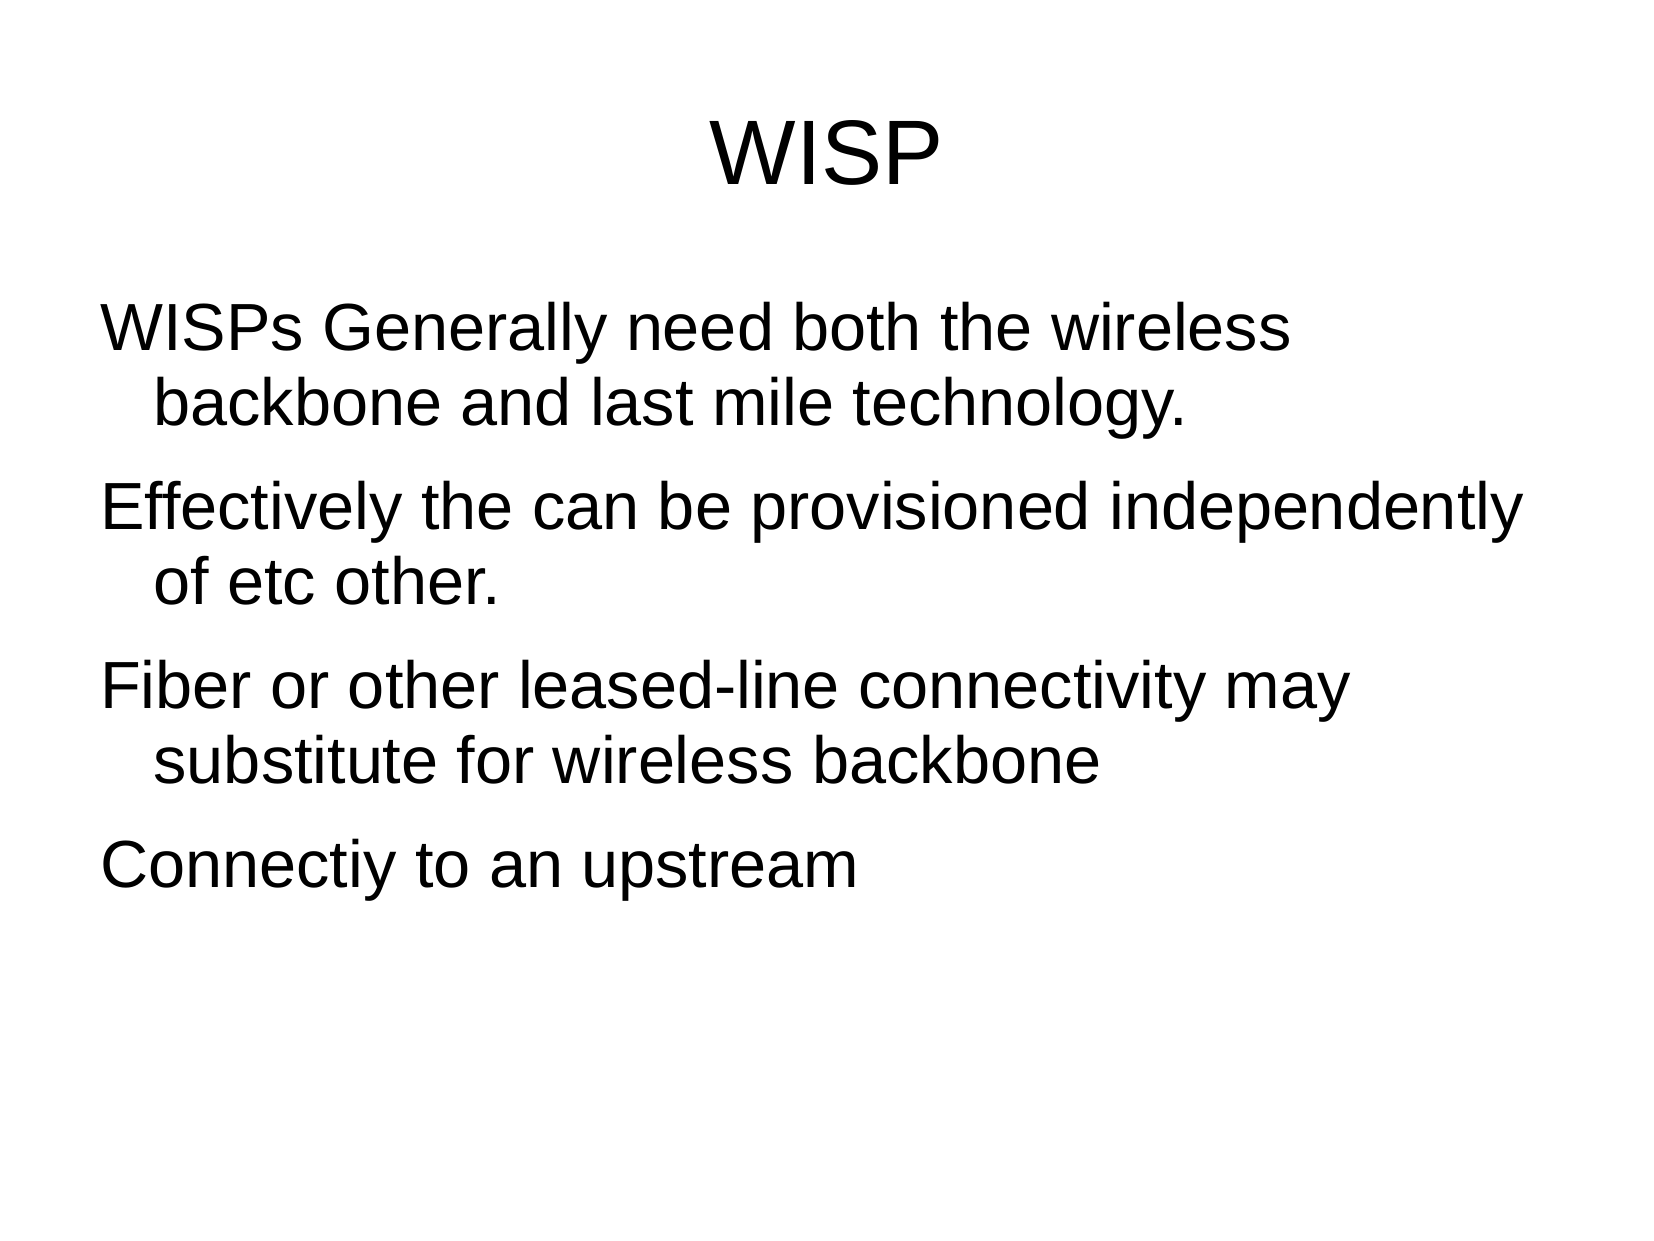

# WISP
WISPs Generally need both the wireless backbone and last mile technology.
Effectively the can be provisioned independently of etc other.
Fiber or other leased-line connectivity may substitute for wireless backbone
Connectiy to an upstream